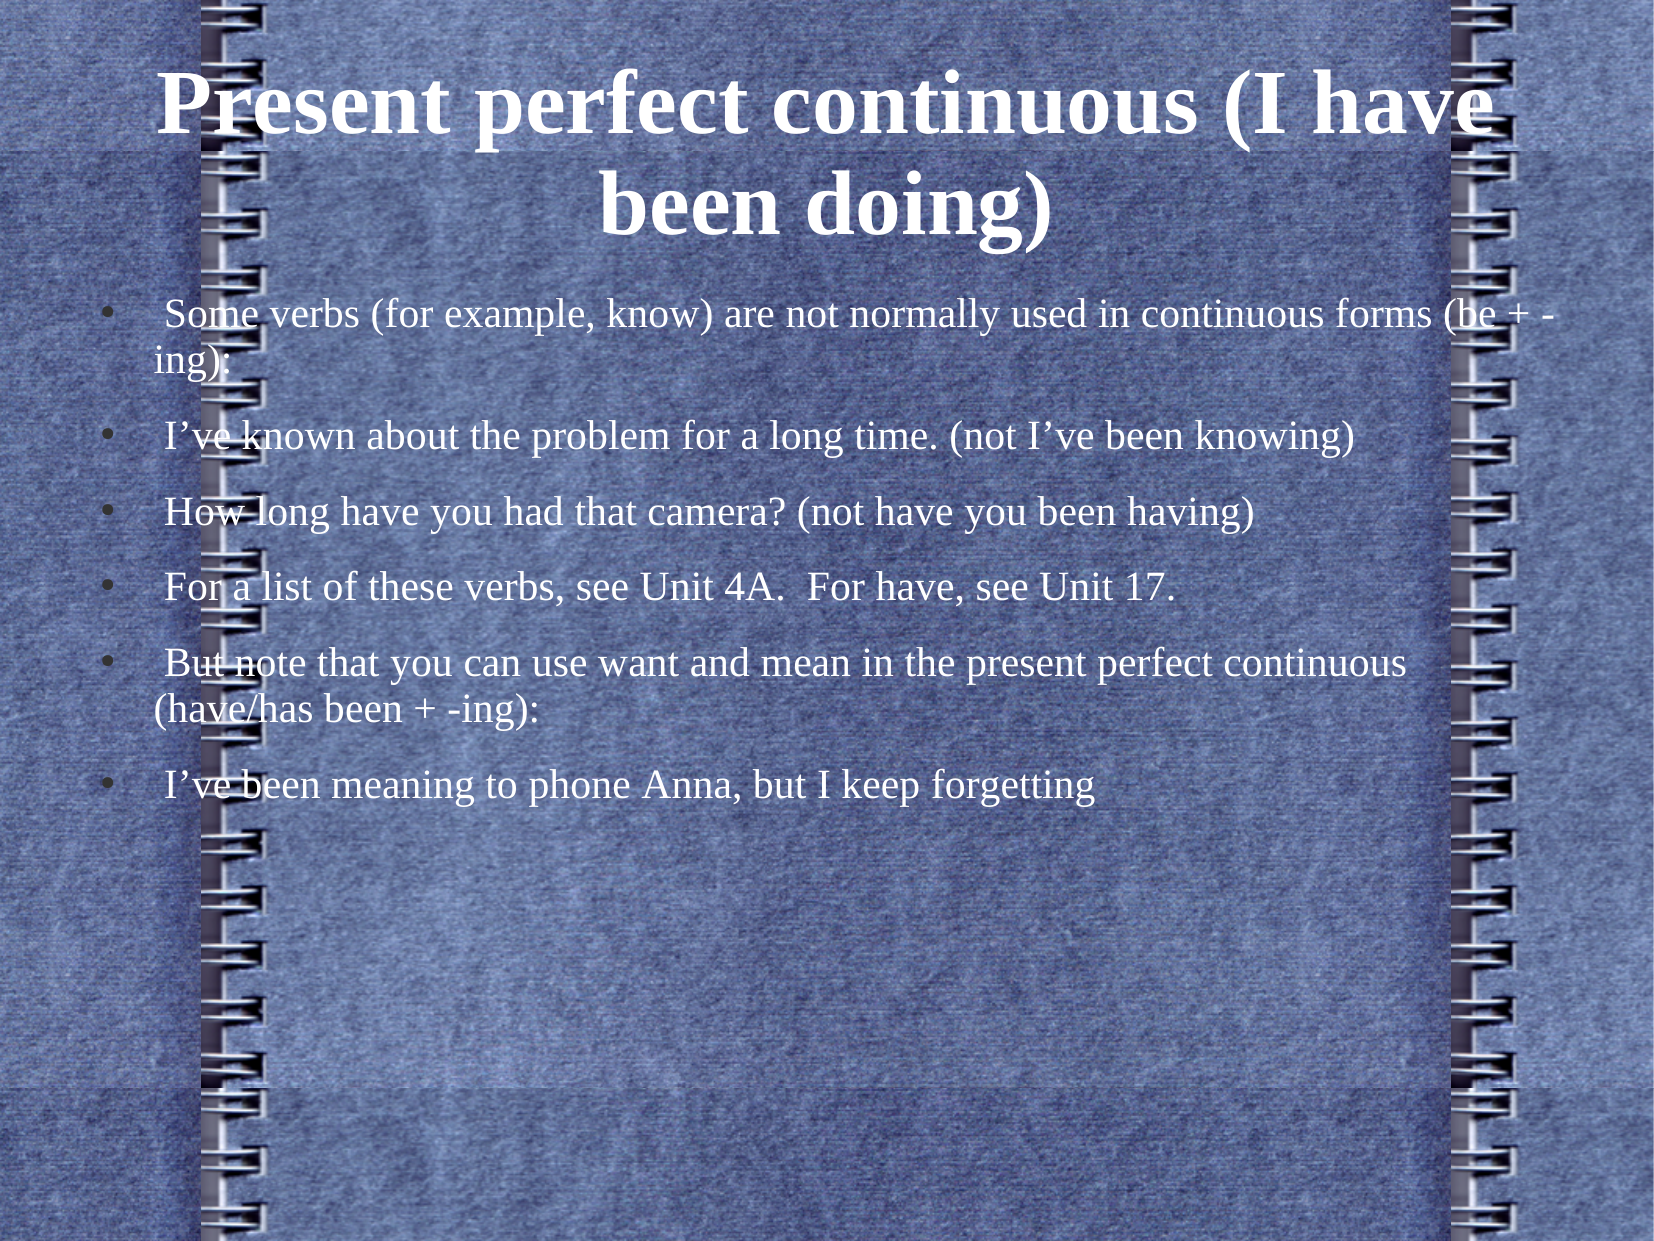

# Present perfect continuous (I have been doing)
 Some verbs (for example, know) are not normally used in continuous forms (be + -ing):
 I’ve known about the problem for a long time. (not I’ve been knowing)
 How long have you had that camera? (not have you been having)
 For a list of these verbs, see Unit 4A. For have, see Unit 17.
 But note that you can use want and mean in the present perfect continuous (have/has been + -ing):
 I’ve been meaning to phone Anna, but I keep forgetting